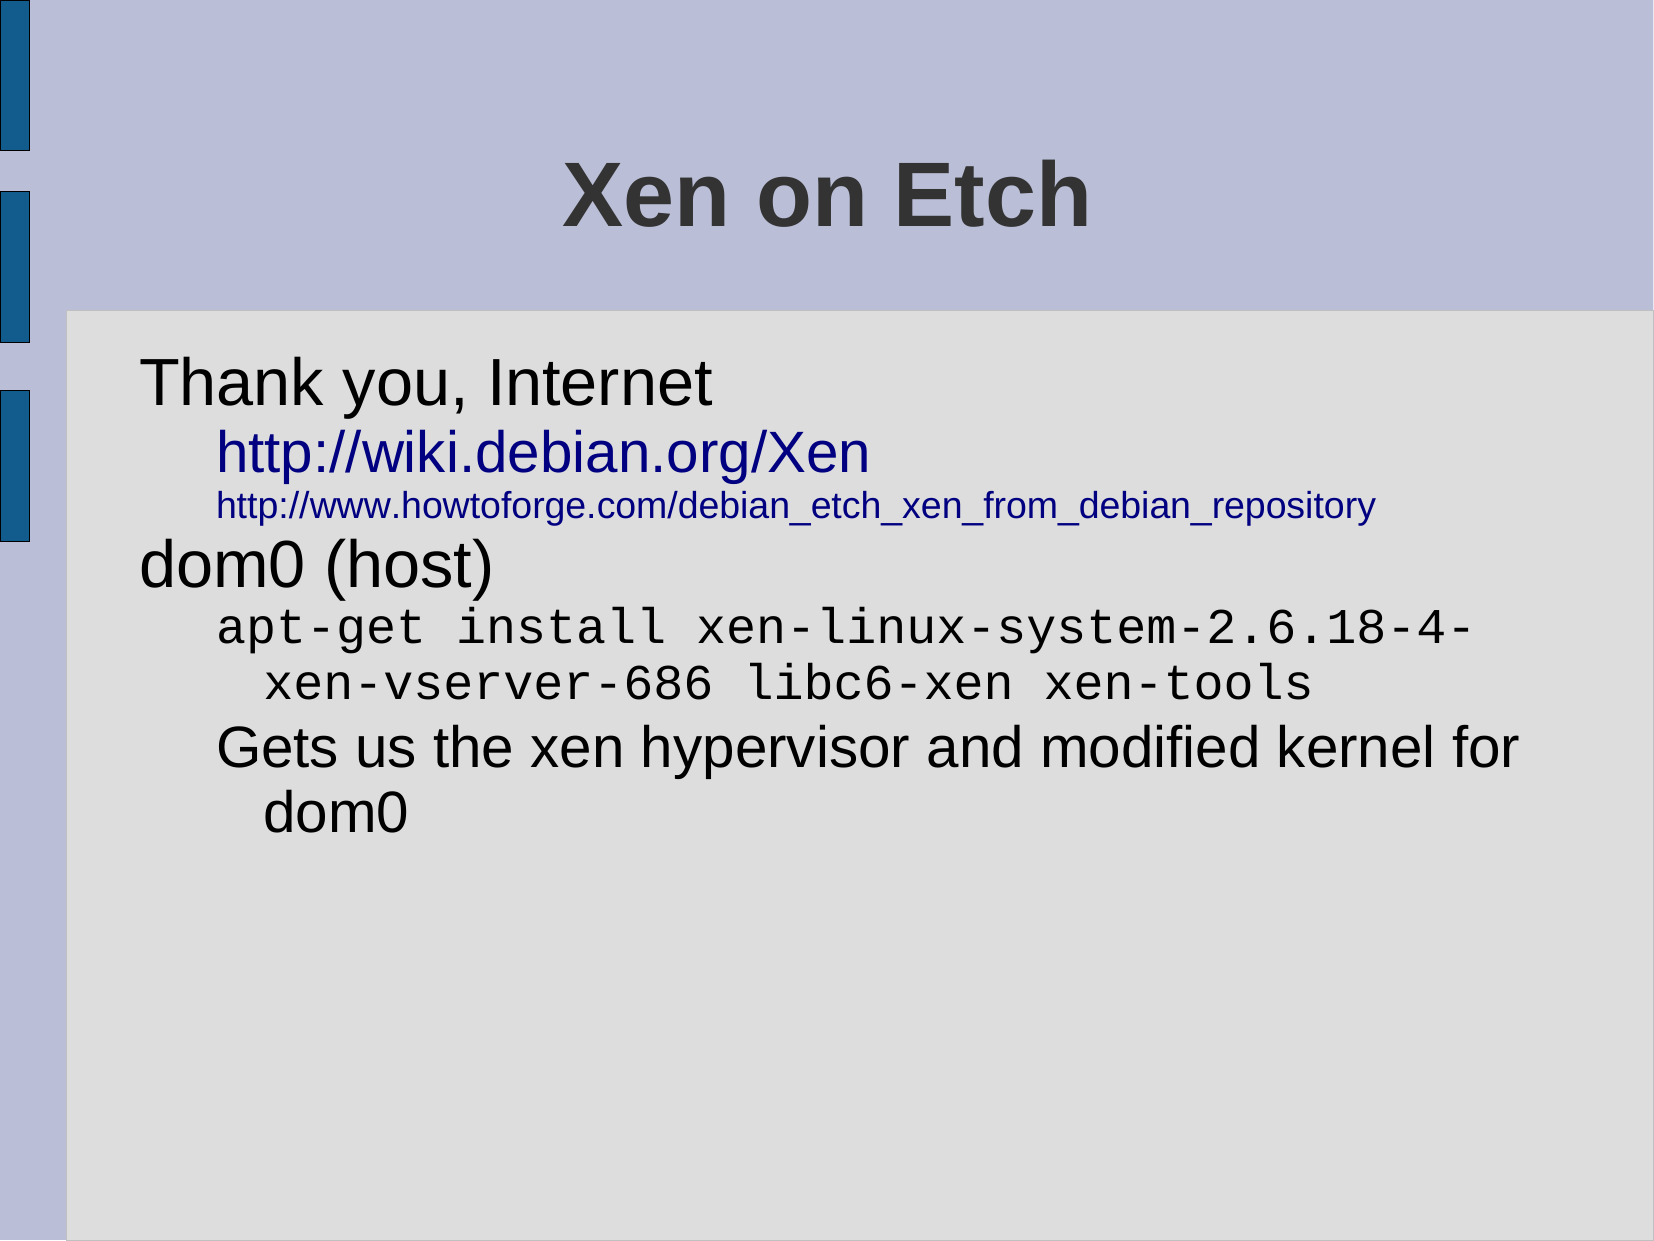

# Xen on Etch
Thank you, Internet
http://wiki.debian.org/Xen
http://www.howtoforge.com/debian_etch_xen_from_debian_repository
dom0 (host)
apt-get install xen-linux-system-2.6.18-4-xen-vserver-686 libc6-xen xen-tools
Gets us the xen hypervisor and modified kernel for dom0